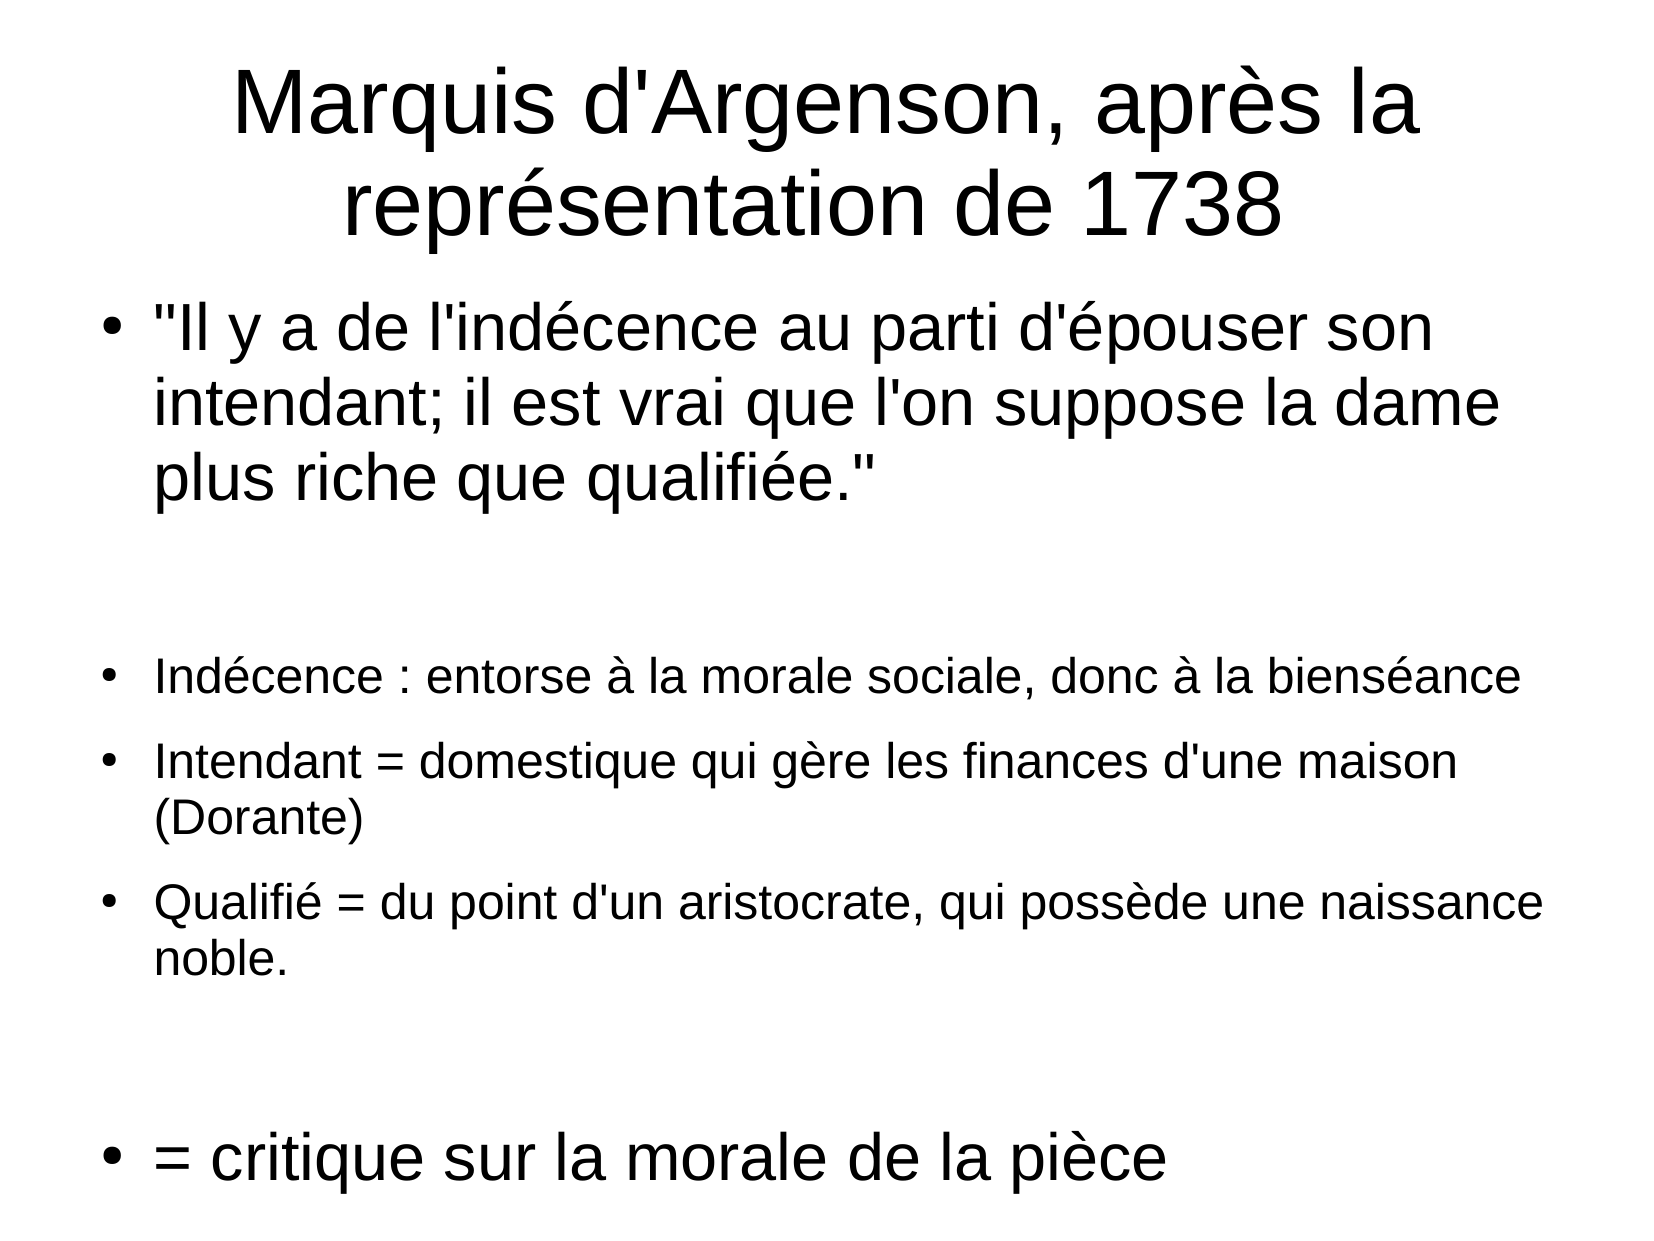

# Marquis d'Argenson, après la représentation de 1738
"Il y a de l'indécence au parti d'épouser son intendant; il est vrai que l'on suppose la dame plus riche que qualifiée."
Indécence : entorse à la morale sociale, donc à la bienséance
Intendant = domestique qui gère les finances d'une maison (Dorante)
Qualifié = du point d'un aristocrate, qui possède une naissance noble.
= critique sur la morale de la pièce